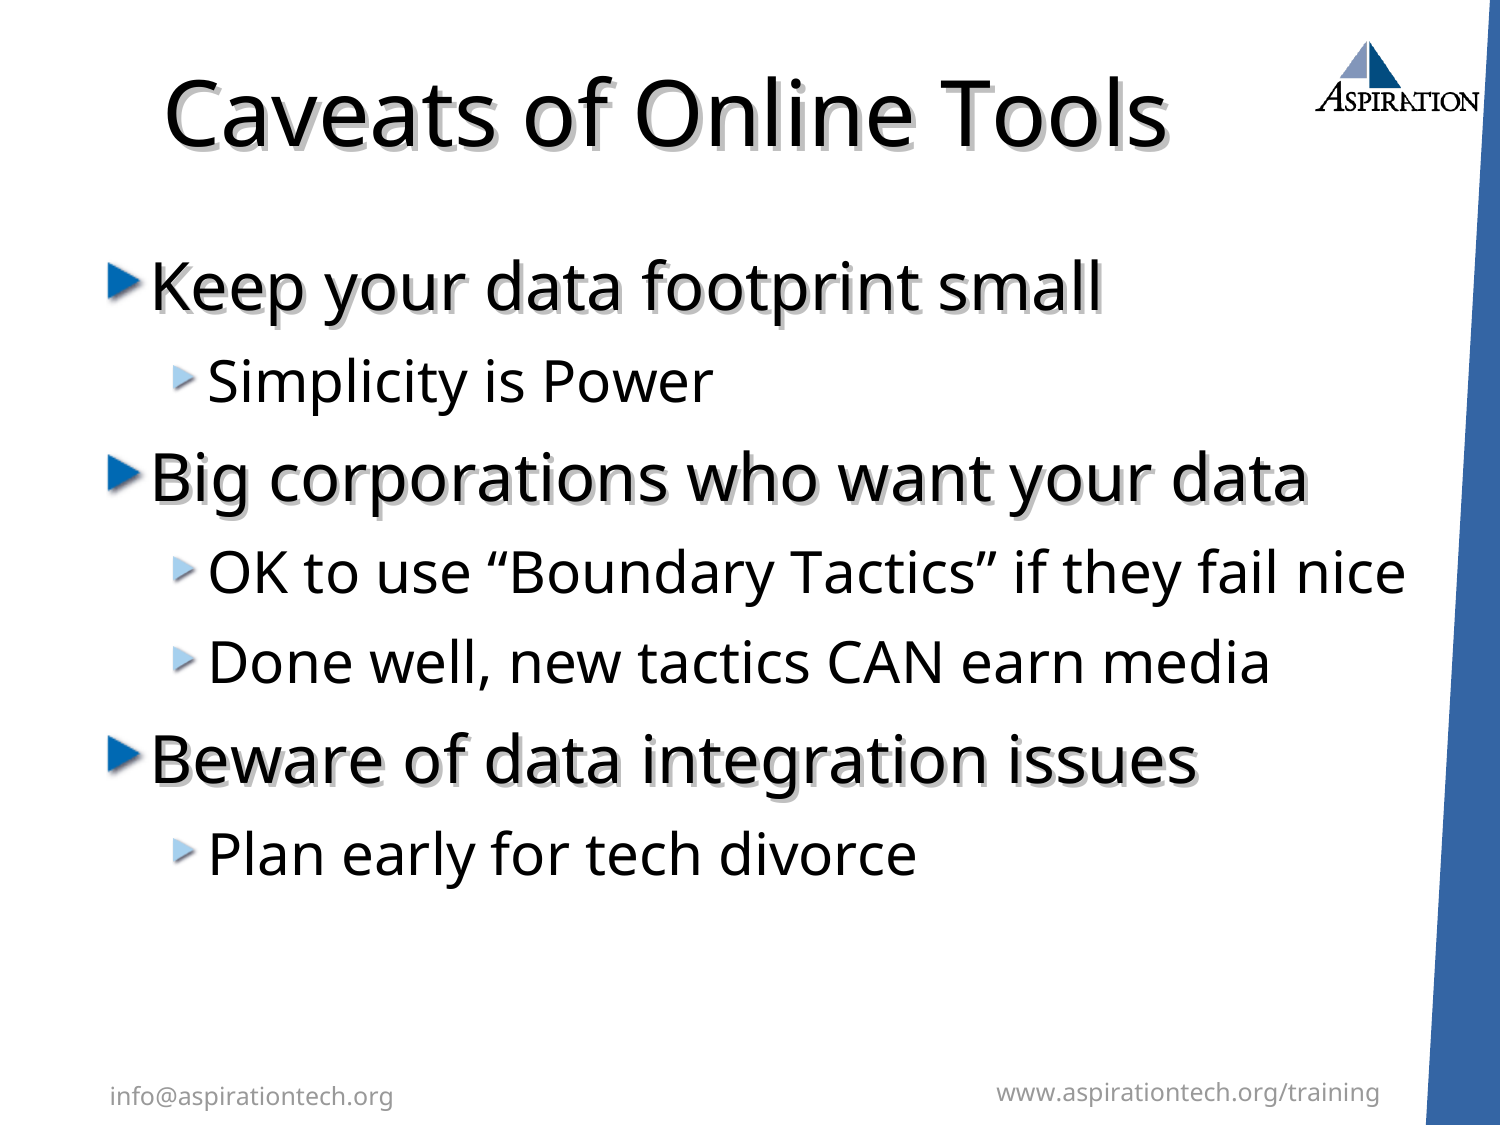

# Caveats of Online Tools
Keep your data footprint small
Simplicity is Power
Big corporations who want your data
OK to use “Boundary Tactics” if they fail nice
Done well, new tactics CAN earn media
Beware of data integration issues
Plan early for tech divorce